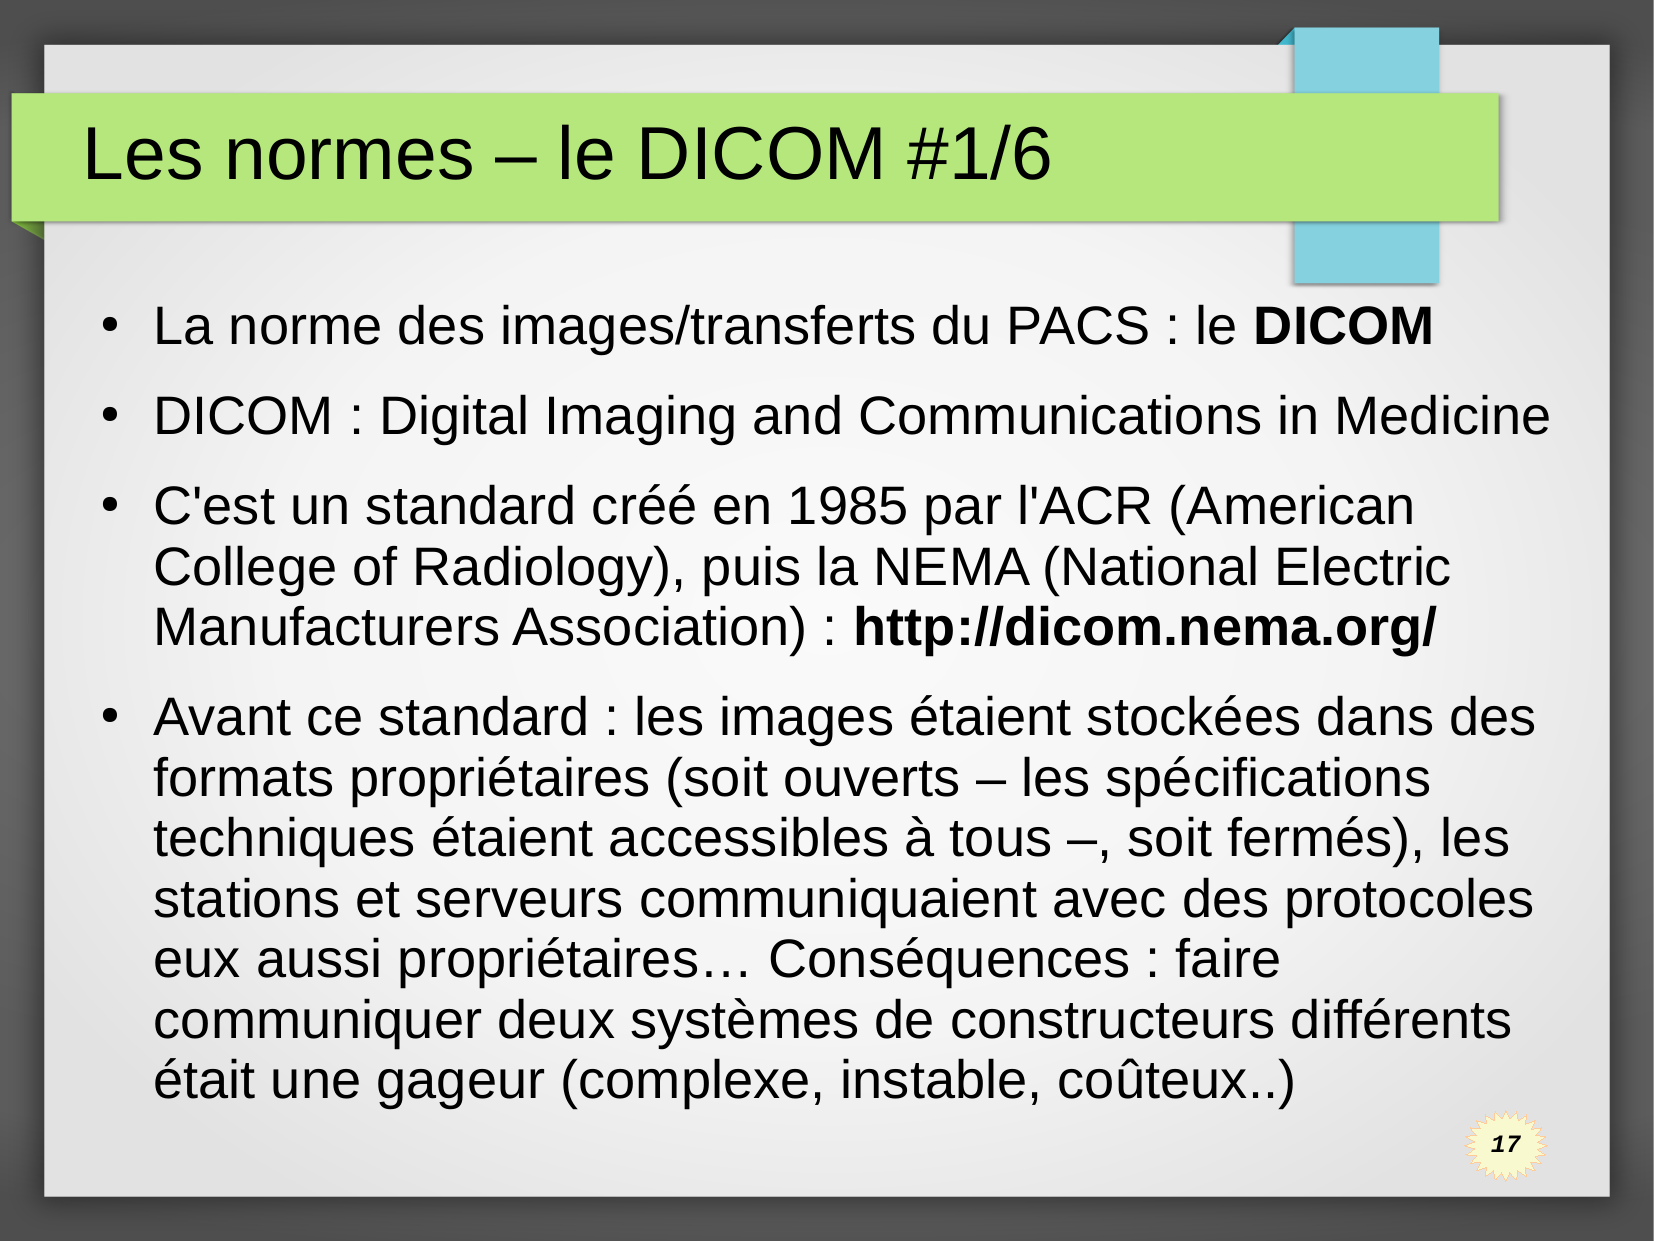

# Les normes – le DICOM #1/6
La norme des images/transferts du PACS : le DICOM
DICOM : Digital Imaging and Communications in Medicine
C'est un standard créé en 1985 par l'ACR (American College of Radiology), puis la NEMA (National Electric Manufacturers Association) : http://dicom.nema.org/
Avant ce standard : les images étaient stockées dans des formats propriétaires (soit ouverts – les spécifications techniques étaient accessibles à tous –, soit fermés), les stations et serveurs communiquaient avec des protocoles eux aussi propriétaires… Conséquences : faire communiquer deux systèmes de constructeurs différents était une gageur (complexe, instable, coûteux..)